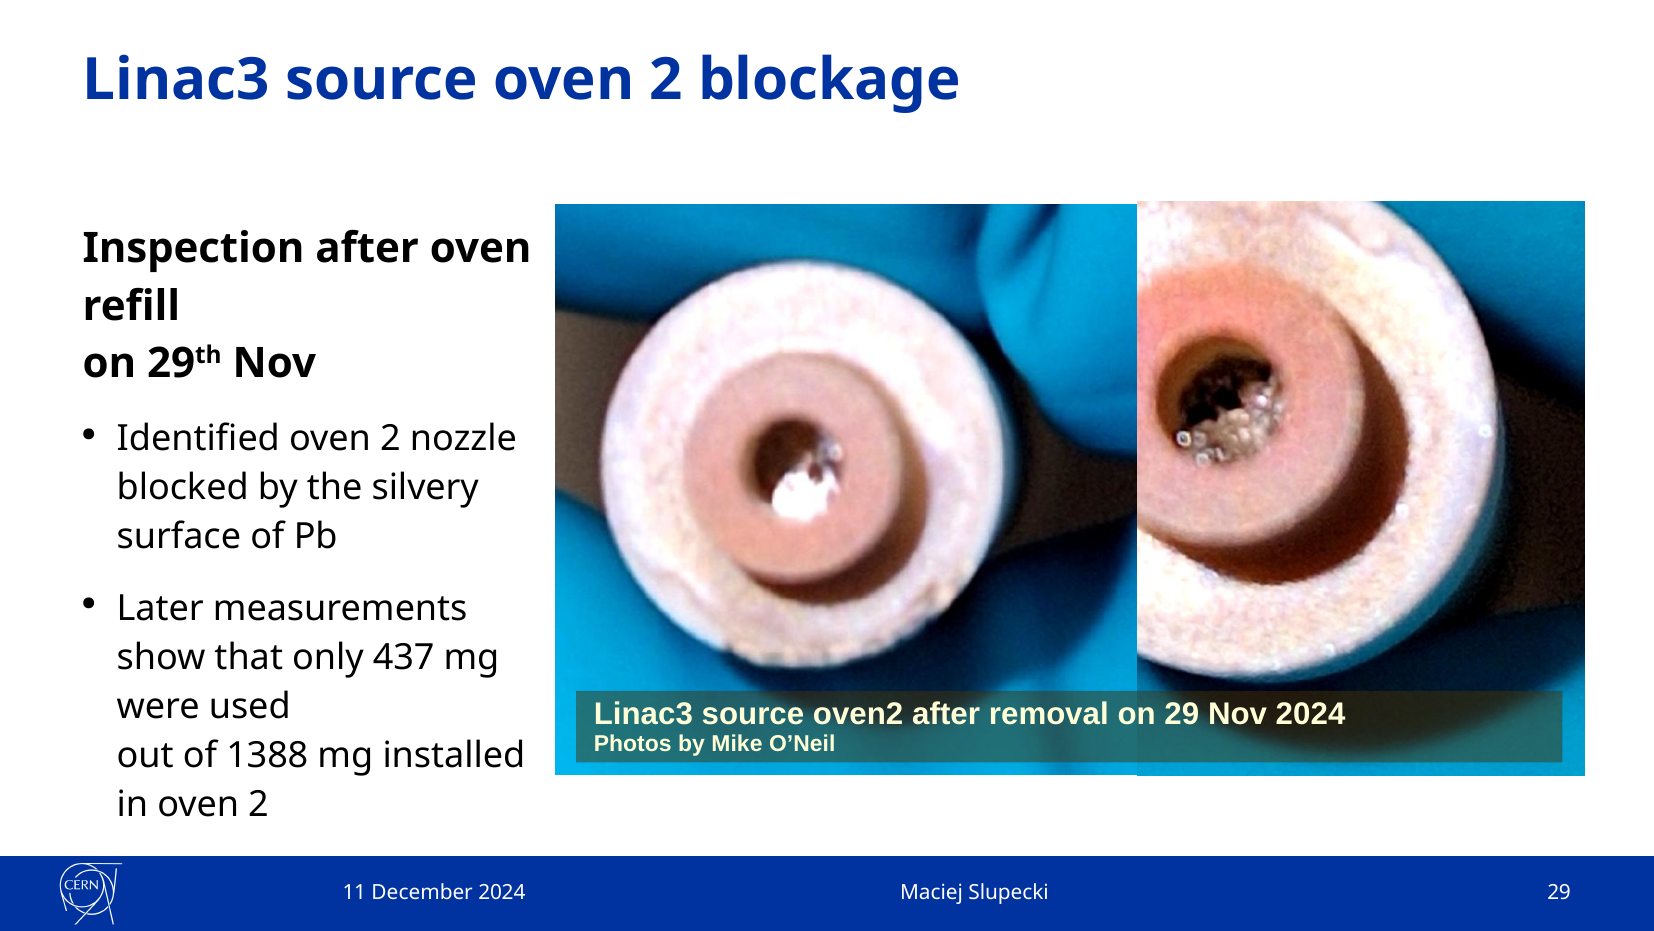

# Linac3 source oven 2 blockage
Inspection after oven refill
on 29th Nov
Identified oven 2 nozzle blocked by the silvery surface of Pb
Later measurements show that only 437 mg were used
out of 1388 mg installed in oven 2
Linac3 source oven2 after removal on 29 Nov 2024
Photos by Mike O’Neil
Presenter | Presentation Title
29